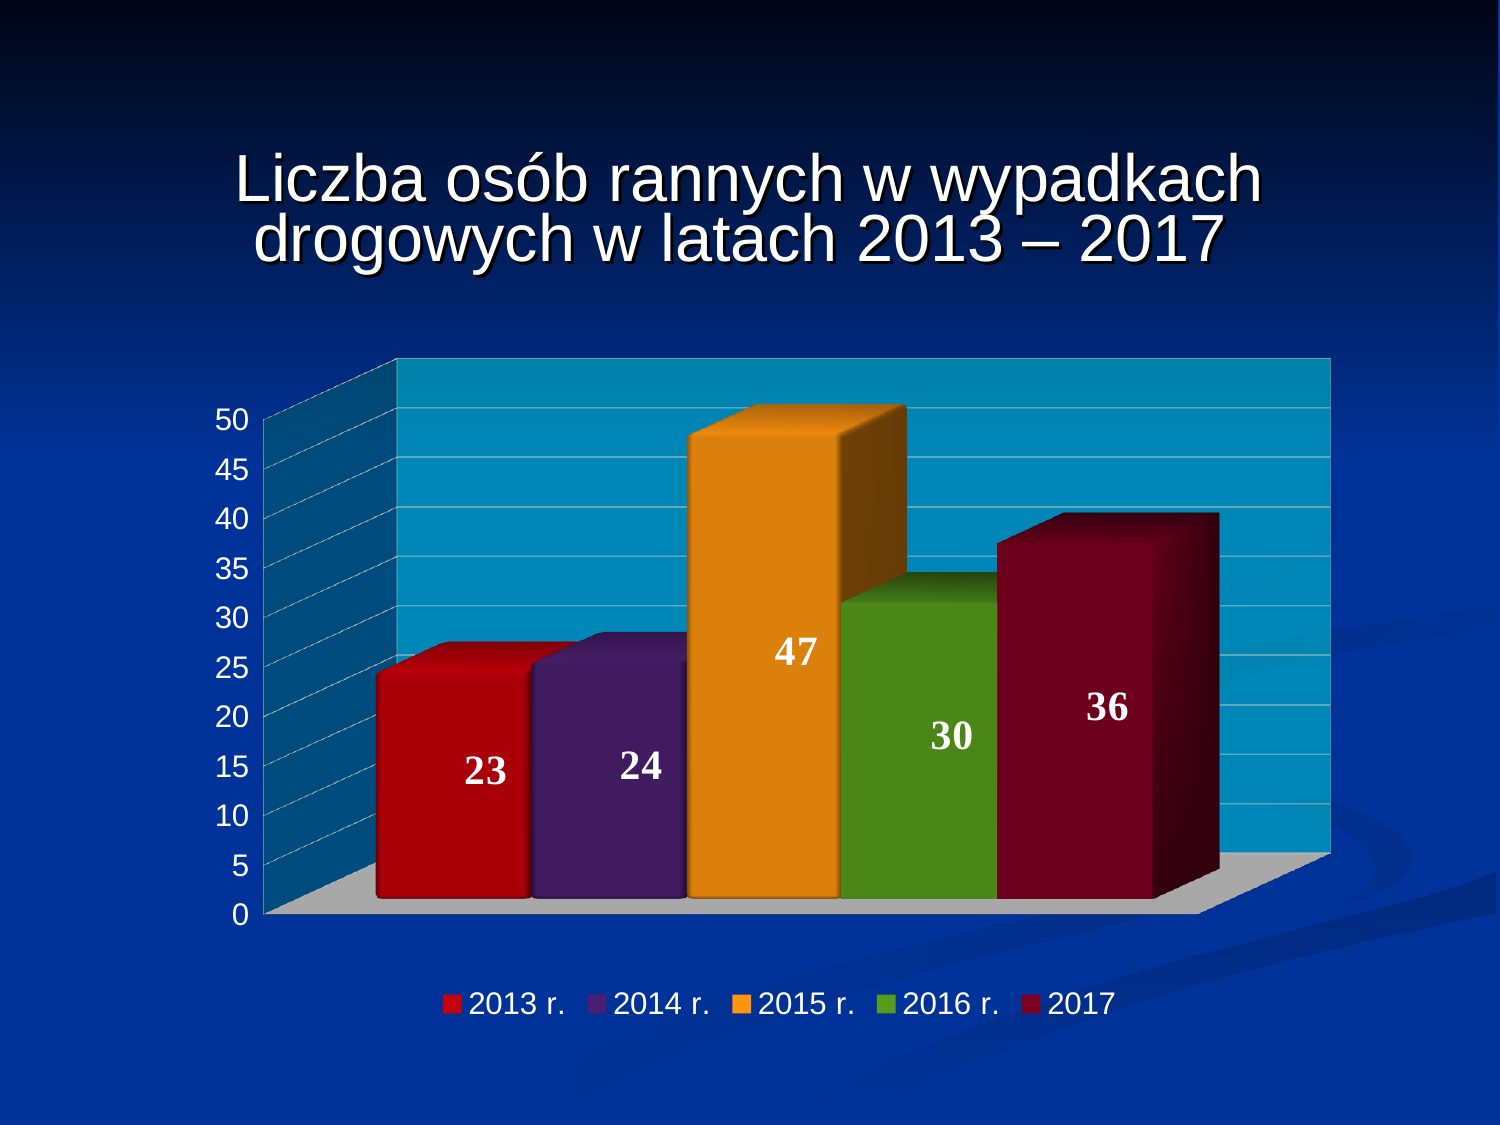

# Liczba osób rannych w wypadkach drogowych w latach 2013 – 2017
[unsupported chart]